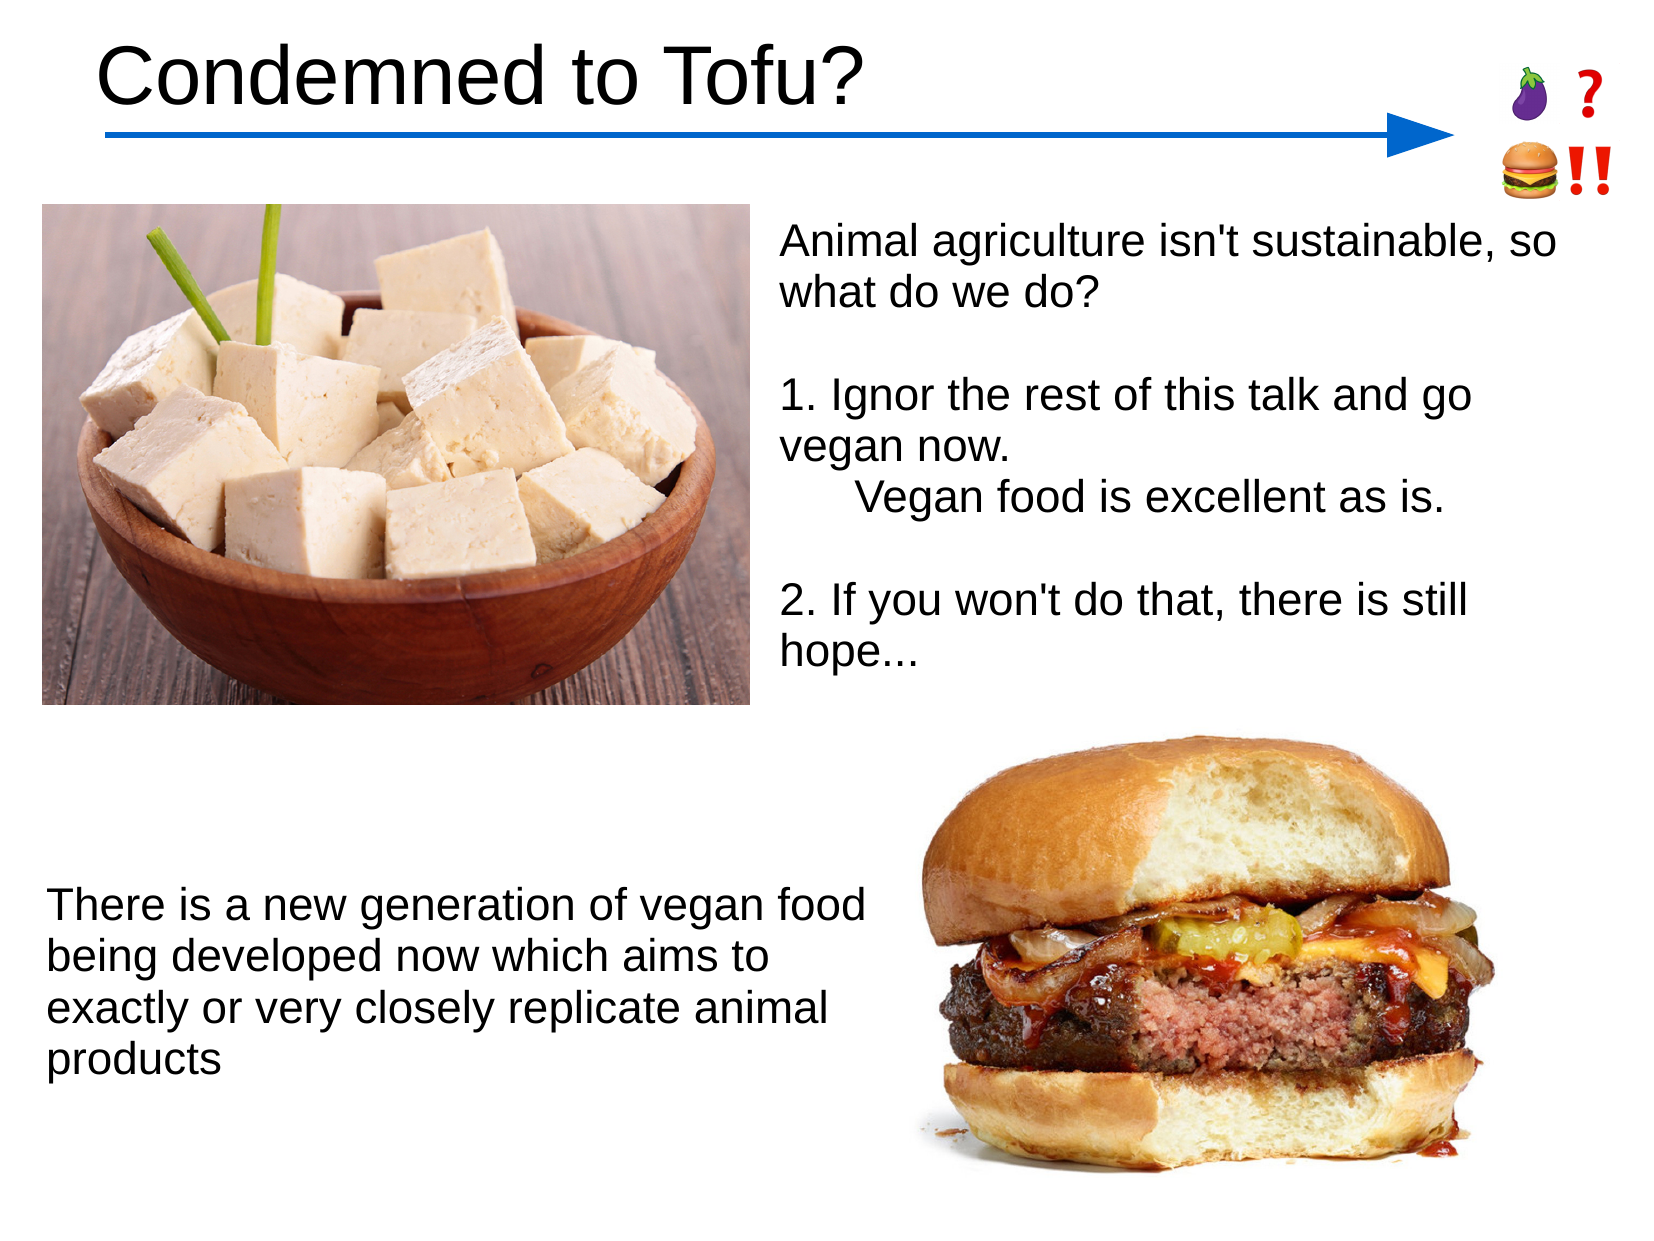

Condemned to Tofu?
Animal agriculture isn't sustainable, so what do we do?
1. Ignor the rest of this talk and go vegan now.
	Vegan food is excellent as is.
2. If you won't do that, there is still hope...
There is a new generation of vegan food being developed now which aims to exactly or very closely replicate animal products